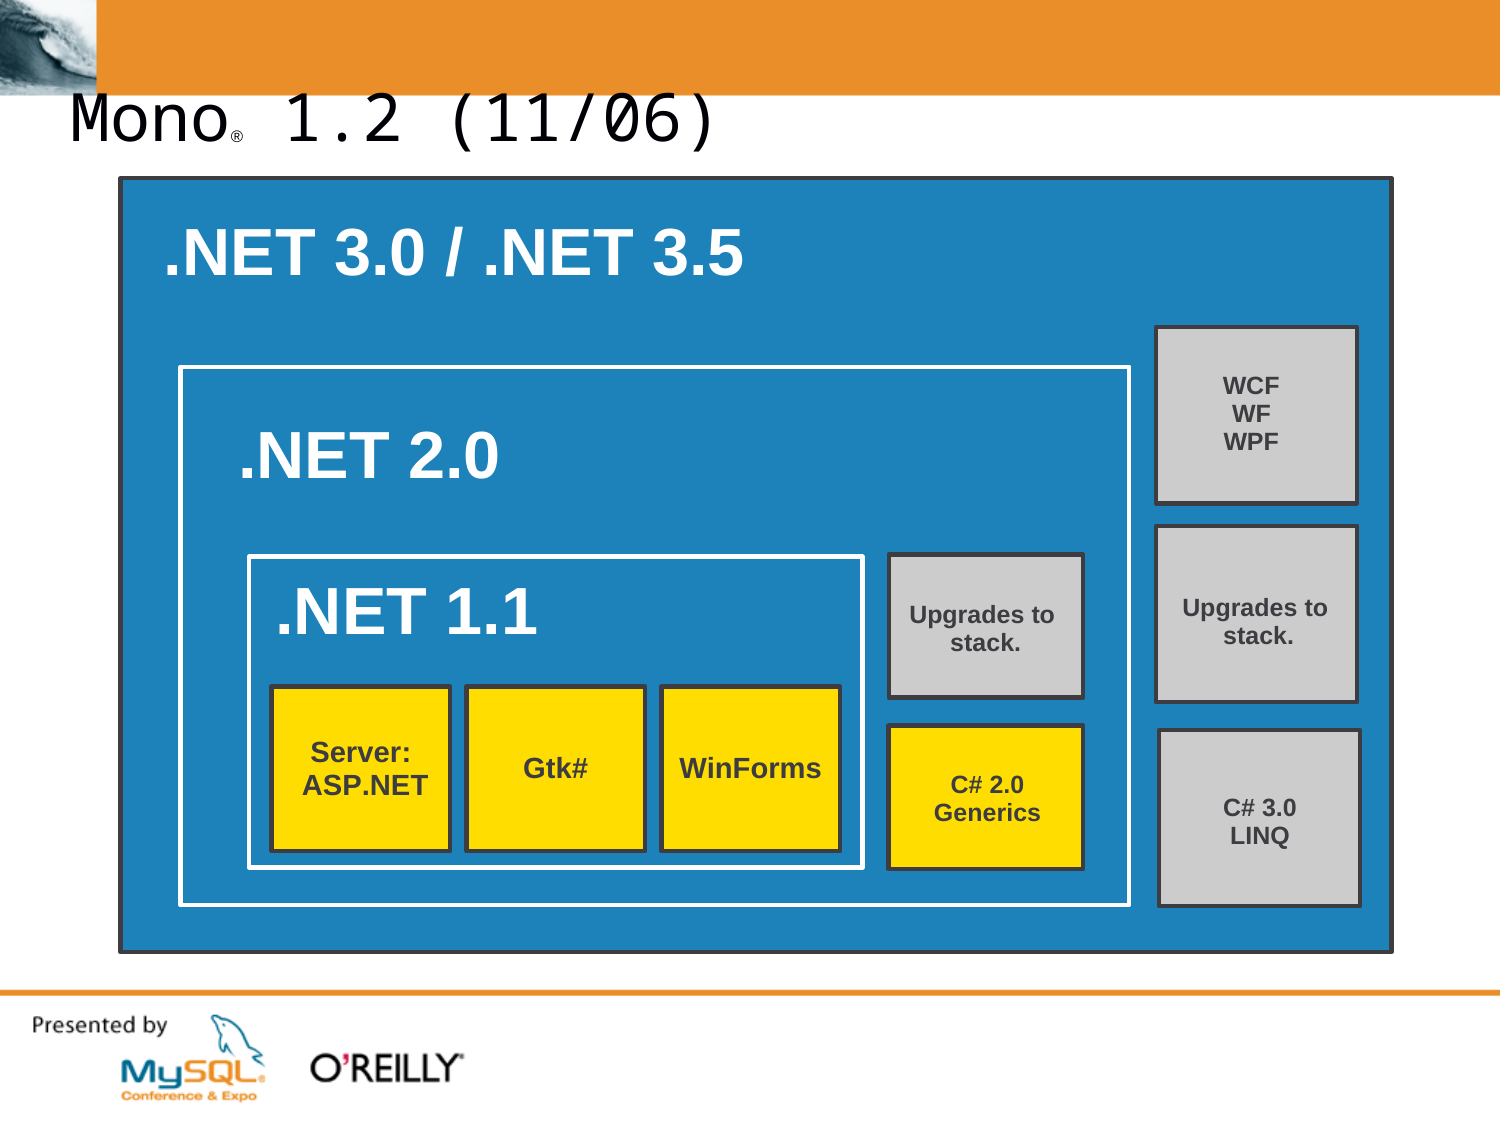

# Mono® 1.2 (11/06)
 .NET 3.0 / .NET 3.5
WCF
WF
WPF
.NET 2.0
.NET 1.1
Upgrades to
stack.
Upgrades to
stack.
Server:
 ASP.NET
Gtk#
WinForms
C# 2.0
Generics
C# 3.0
LINQ